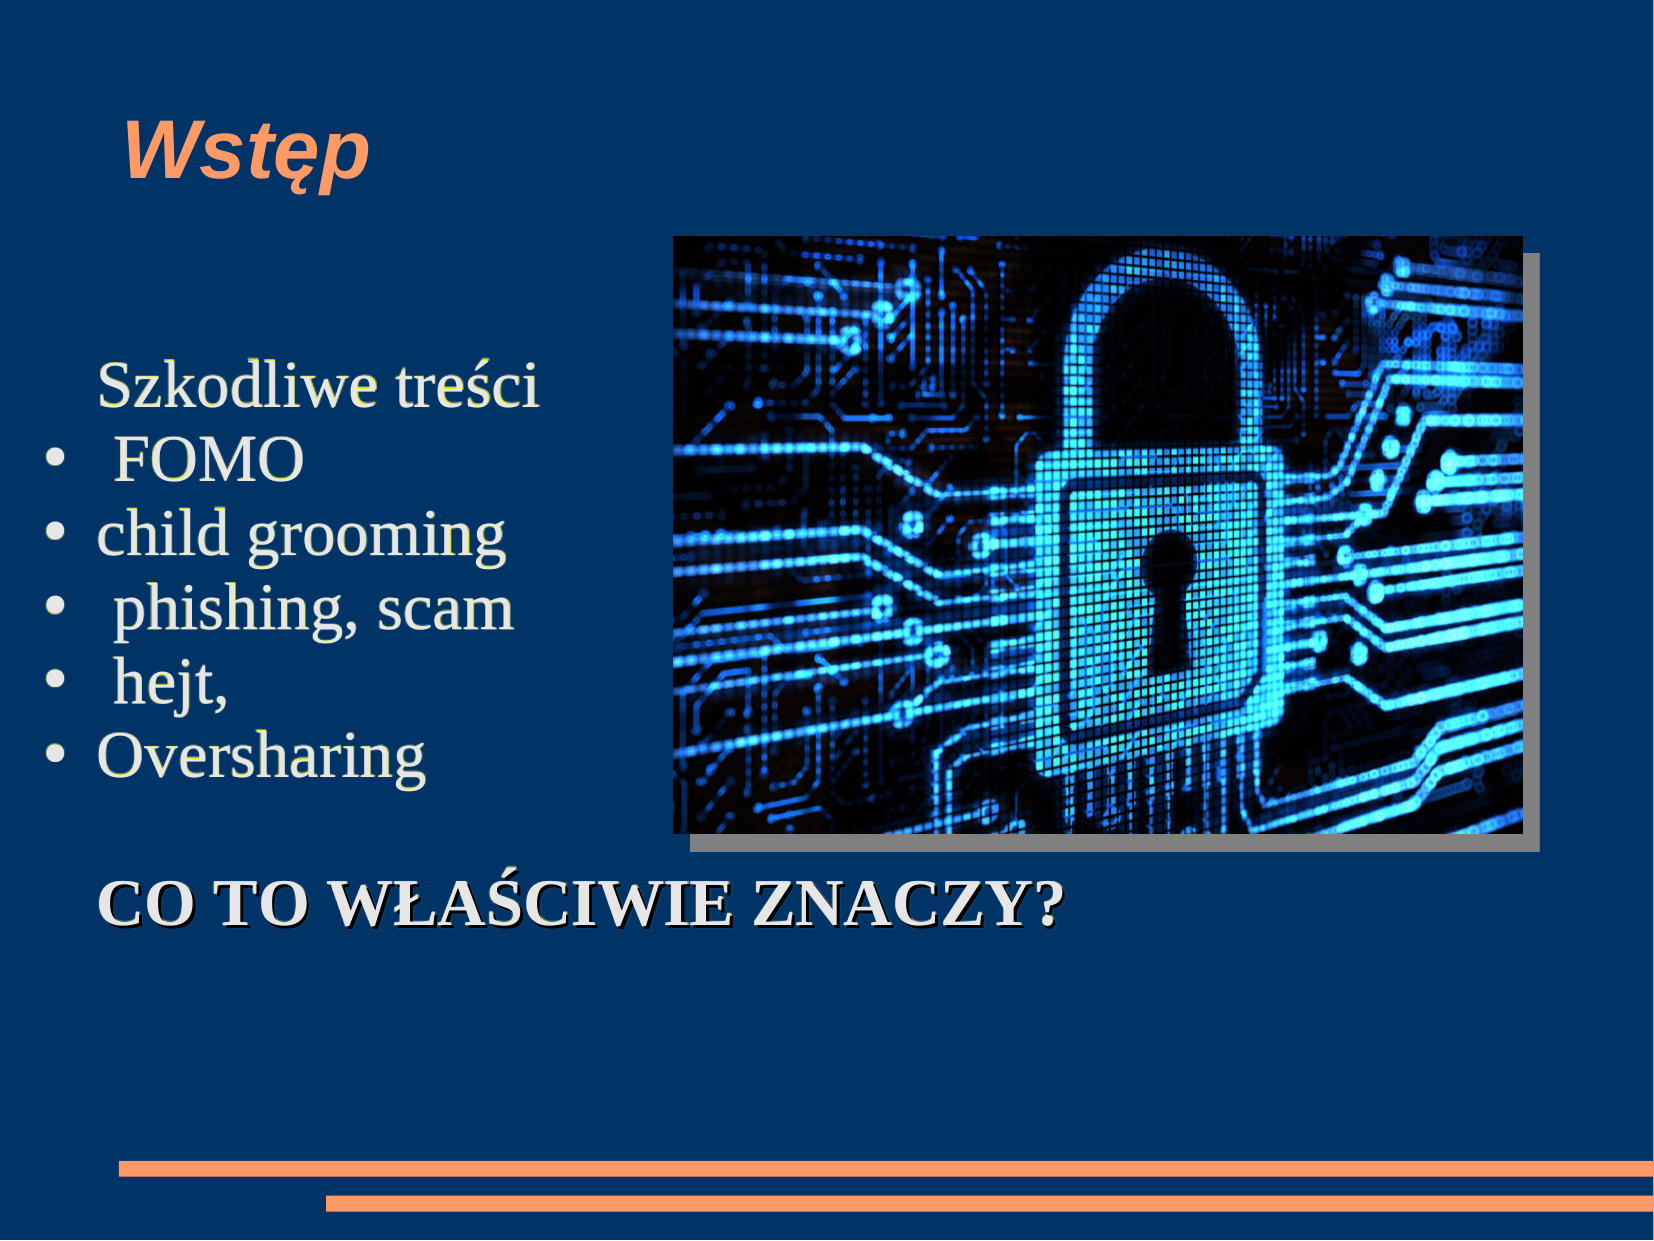

# Wstęp
Szkodliwe treści
 FOMO
child grooming
 phishing, scam
 hejt,
Oversharing
CO TO WŁAŚCIWIE ZNACZY?